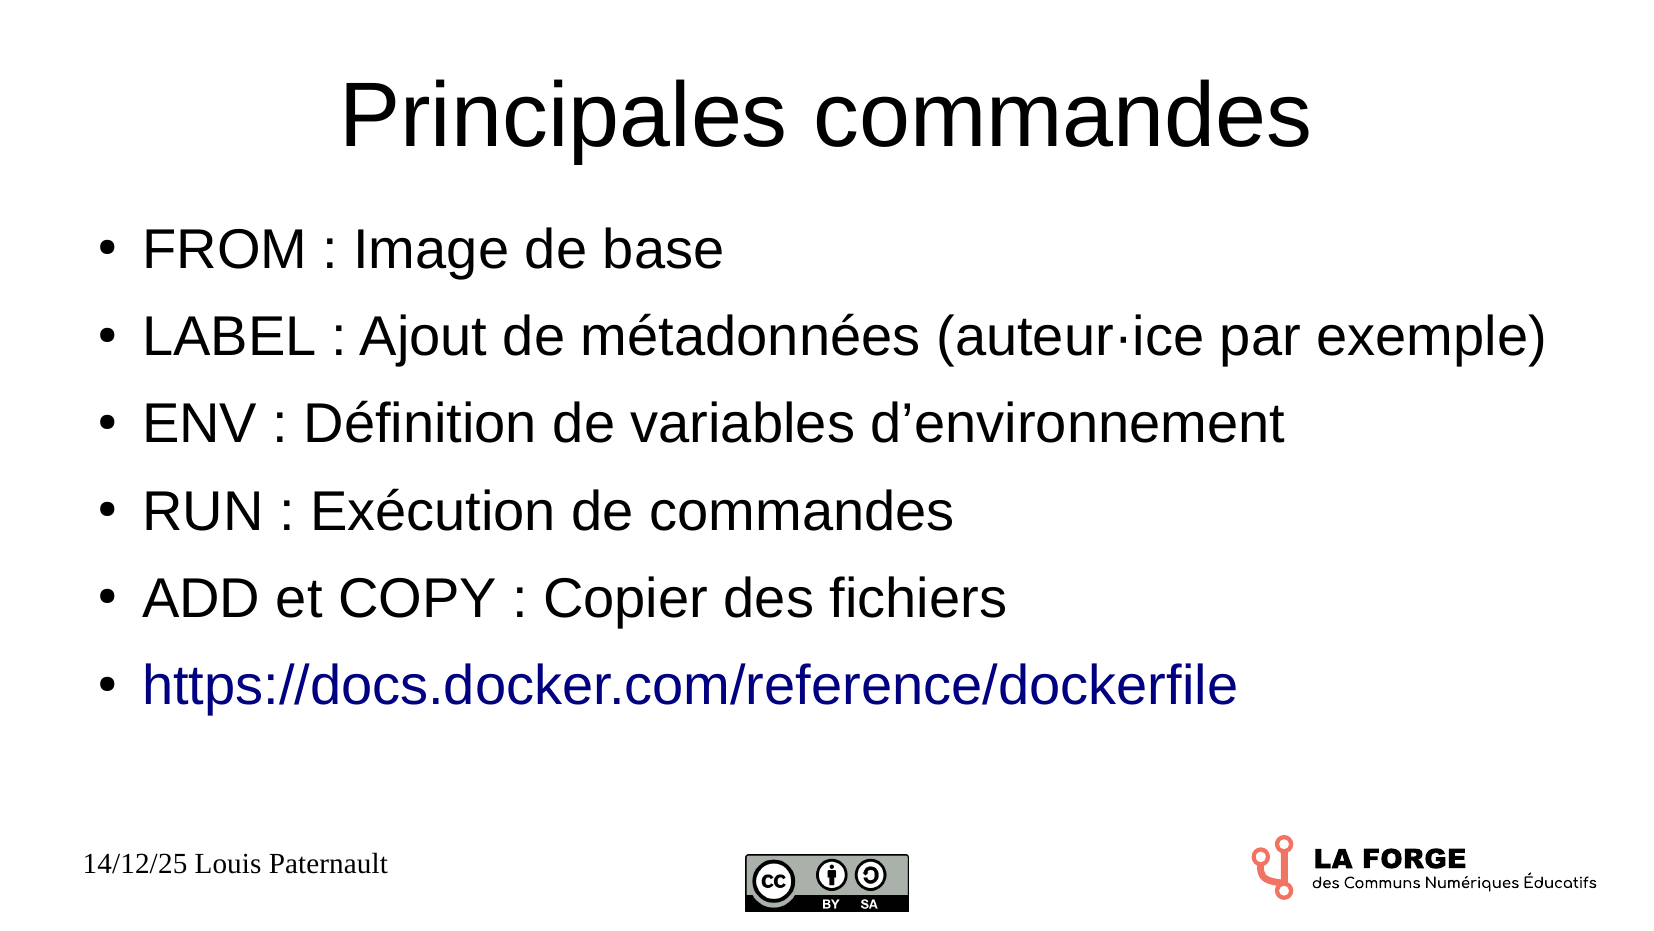

# Principales commandes
FROM : Image de base
LABEL : Ajout de métadonnées (auteur·ice par exemple)
ENV : Définition de variables d’environnement
RUN : Exécution de commandes
ADD et COPY : Copier des fichiers
https://docs.docker.com/reference/dockerfile